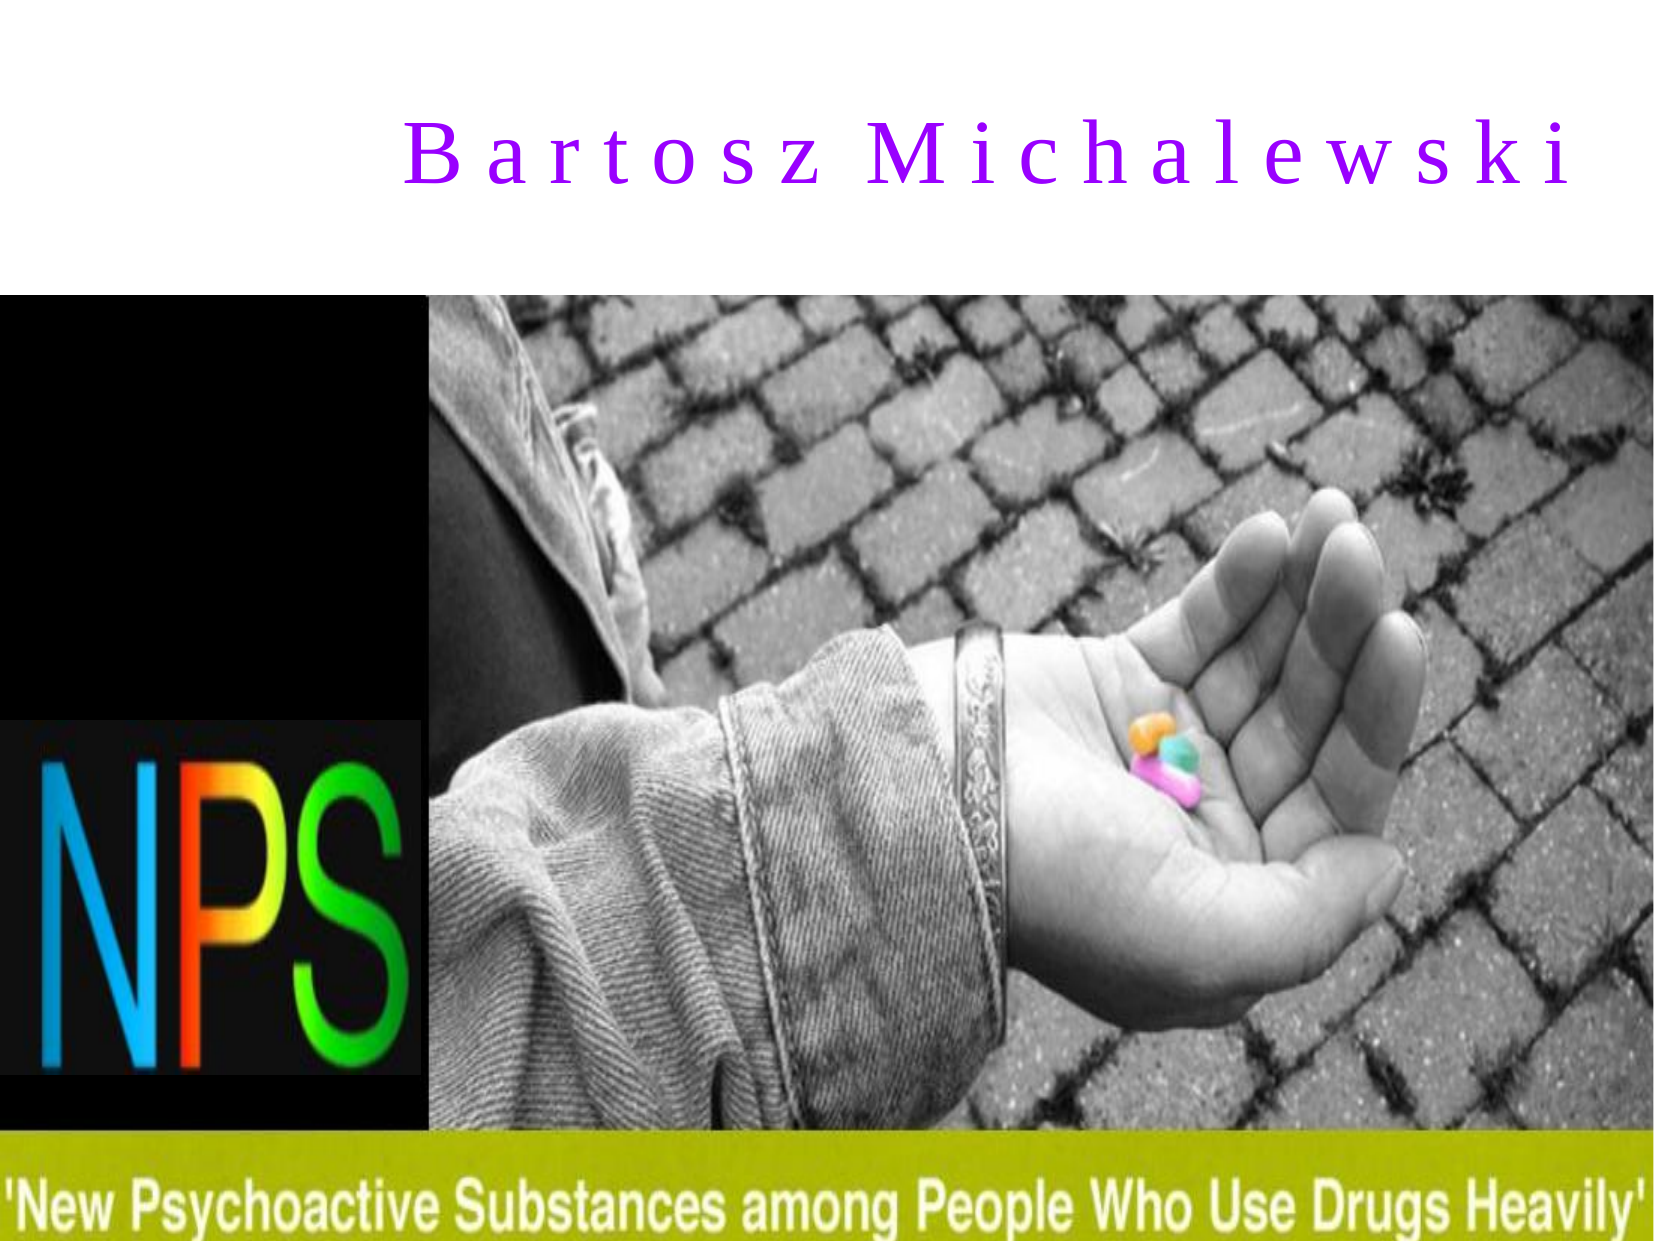

# B a r t o s z M i c h a l e w s k i